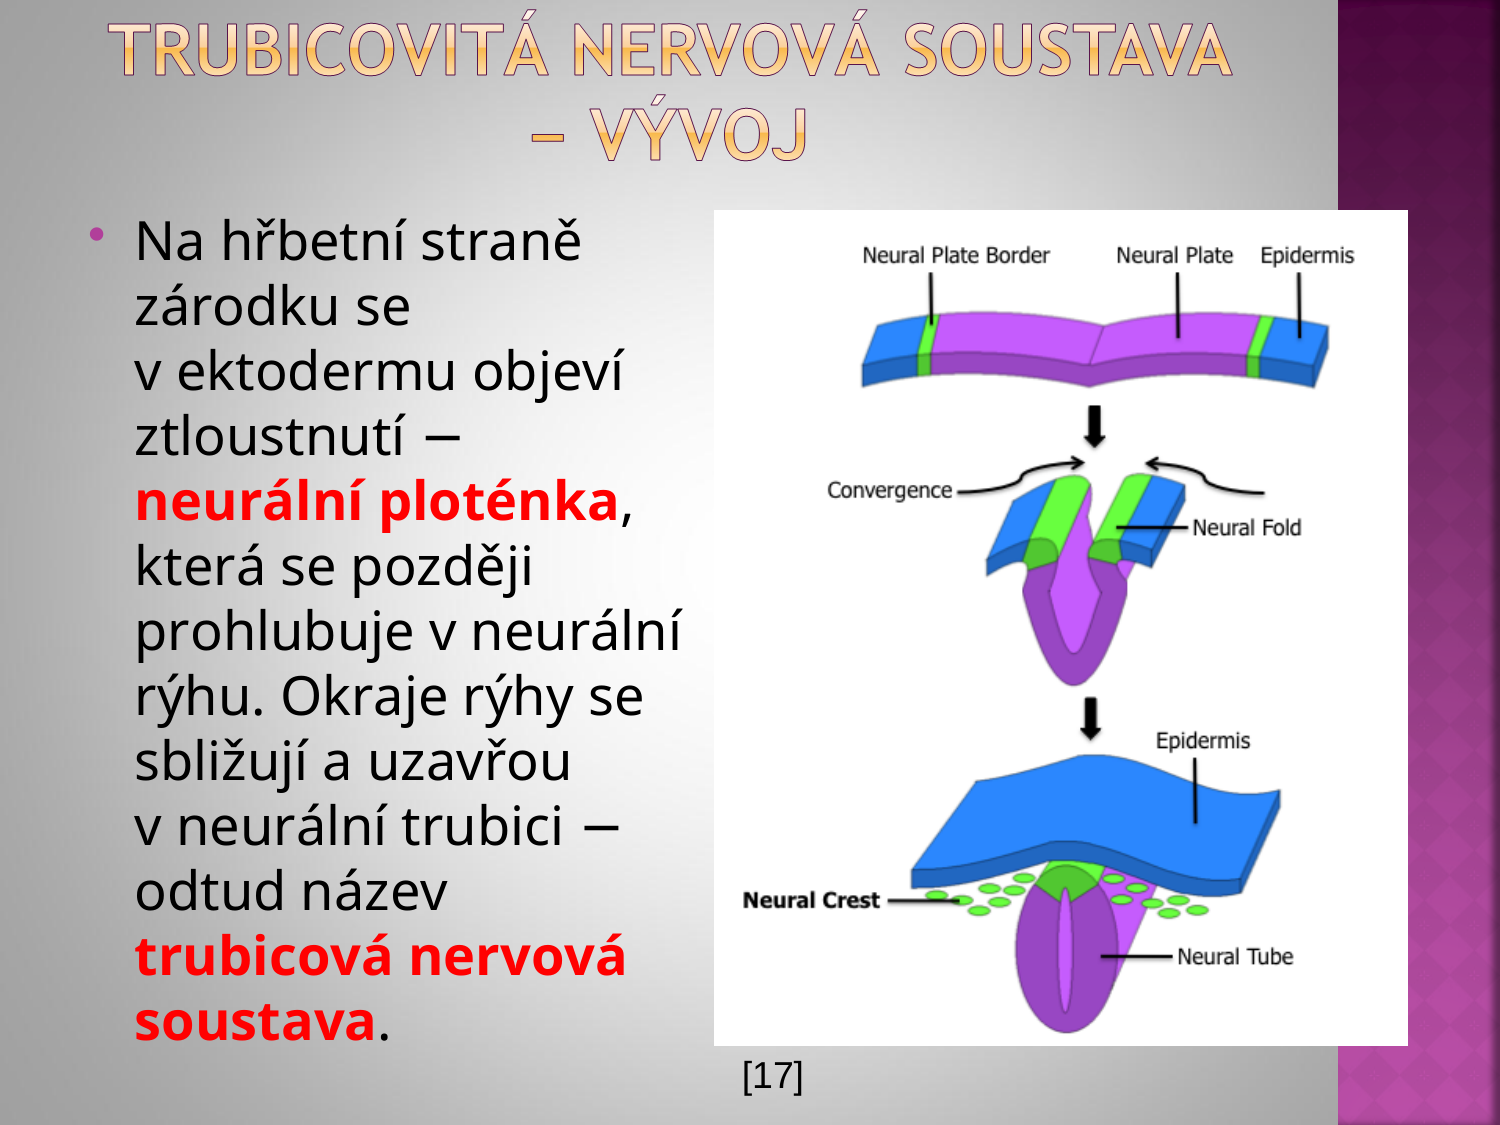

# Na hřbetní straně zárodku se v ektodermu objeví ztloustnutí − neurální ploténka, která se později prohlubuje v neurální rýhu. Okraje rýhy se sbližují a uzavřou v neurální trubici − odtud název trubicová nervová soustava.
[17]